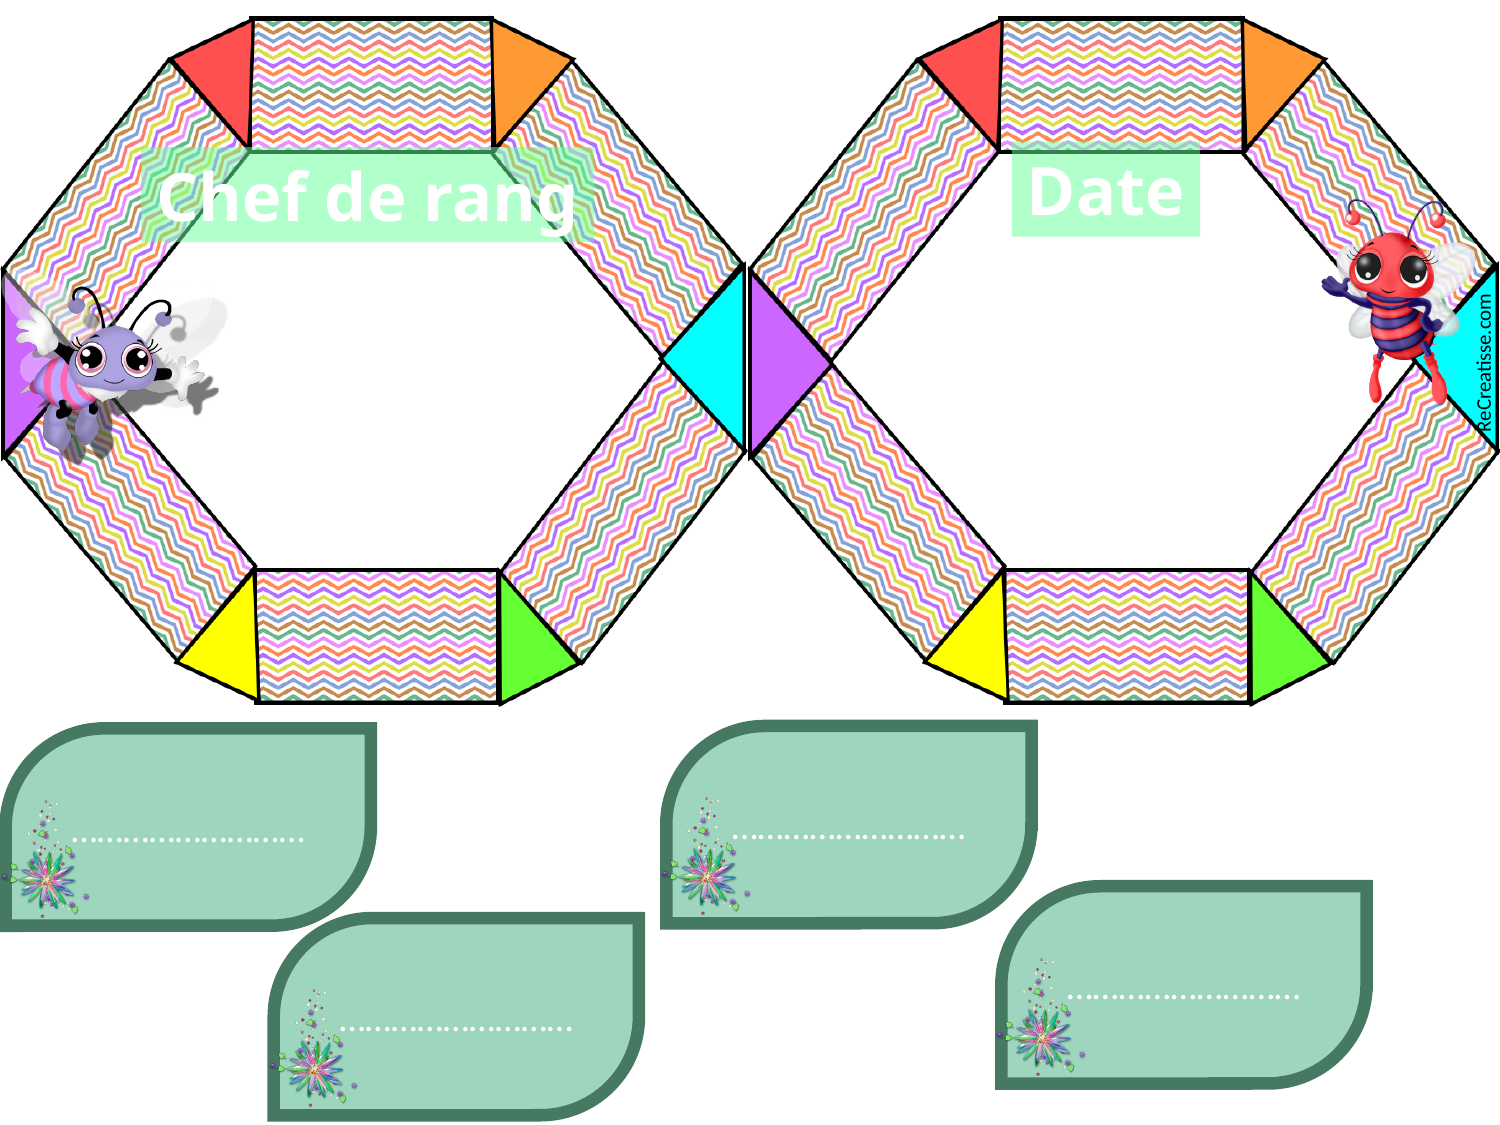

Date
Chef de rang
ReCreatisse.com
………………………
………………………
………………………
………………………